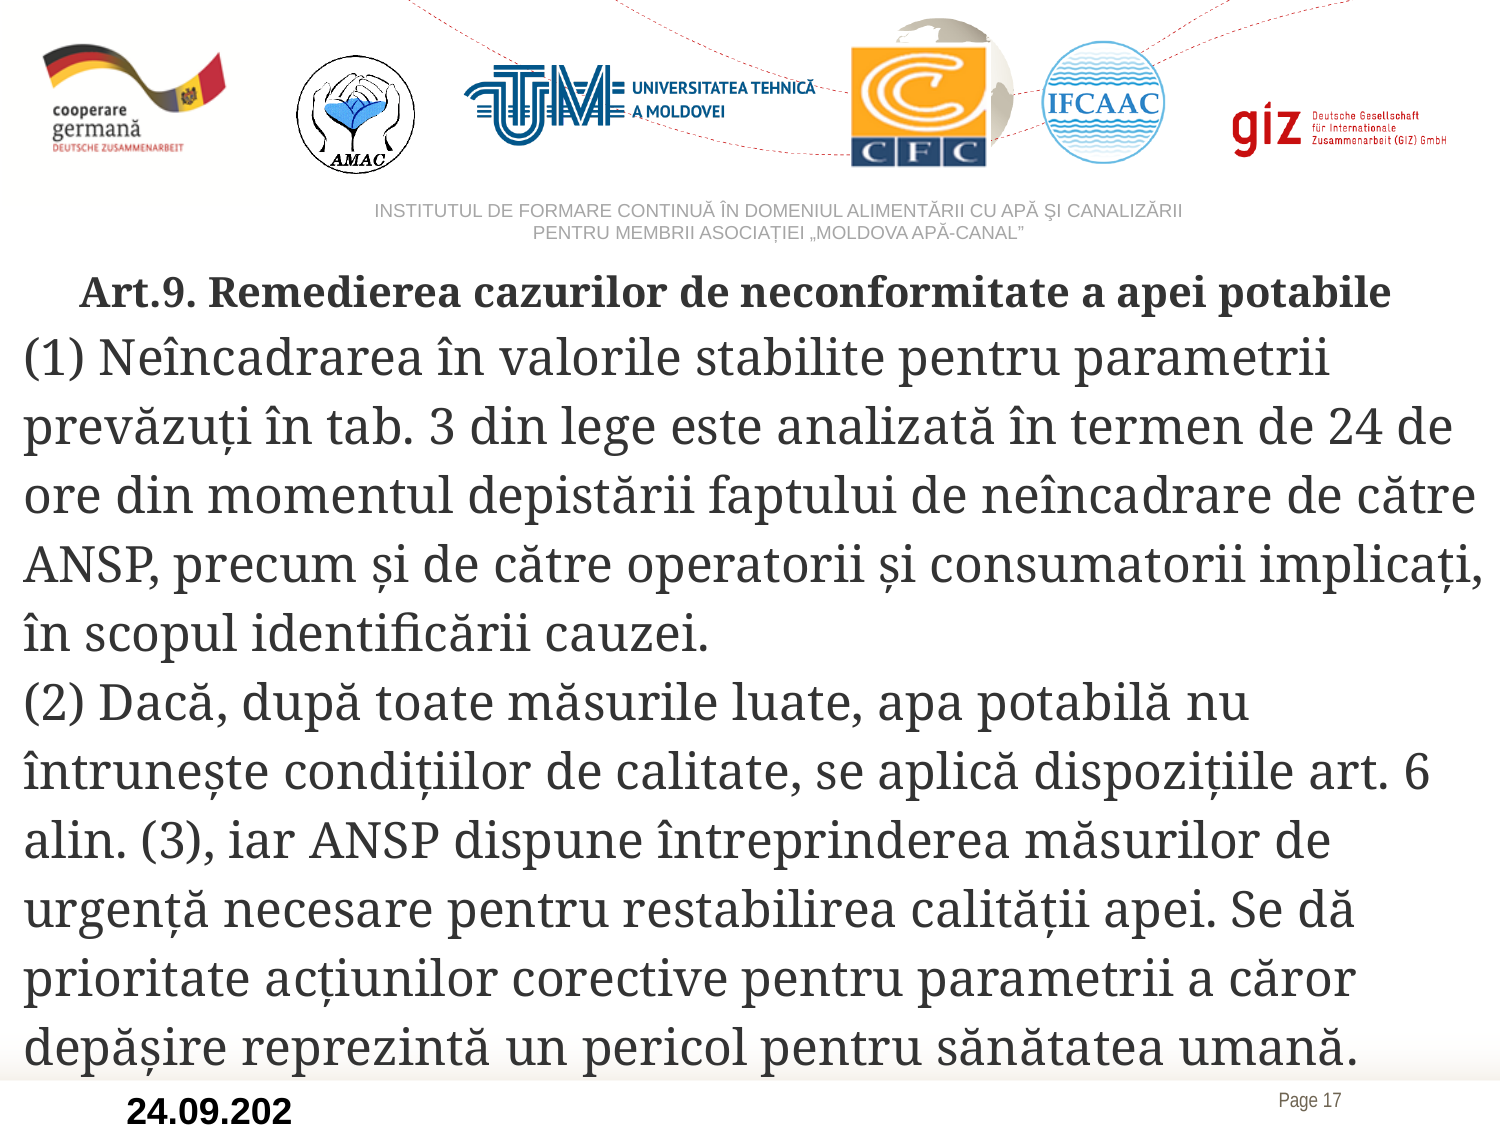

INSTITUTUL DE FORMARE CONTINUĂ ÎN DOMENIUL ALIMENTĂRII CU APĂ ŞI CANALIZĂRII
PENTRU MEMBRII ASOCIAȚIEI „MOLDOVA APĂ-CANAL”
# Art.9. Remedierea cazurilor de neconformitate a apei potabile (1) Neîncadrarea în valorile stabilite pentru parametrii prevăzuți în tab. 3 din lege este analizată în termen de 24 de ore din momentul depistării faptului de neîncadrare de către ANSP, precum și de către operatorii și consumatorii implicați, în scopul identificării cauzei. (2) Dacă, după toate măsurile luate, apa potabilă nu întrunește condițiilor de calitate, se aplică dispozițiile art. 6 alin. (3), iar ANSP dispune întreprinderea măsurilor de urgență necesare pentru restabilirea calității apei. Se dă prioritate acțiunilor corective pentru parametrii a căror depășire reprezintă un pericol pentru sănătatea umană.